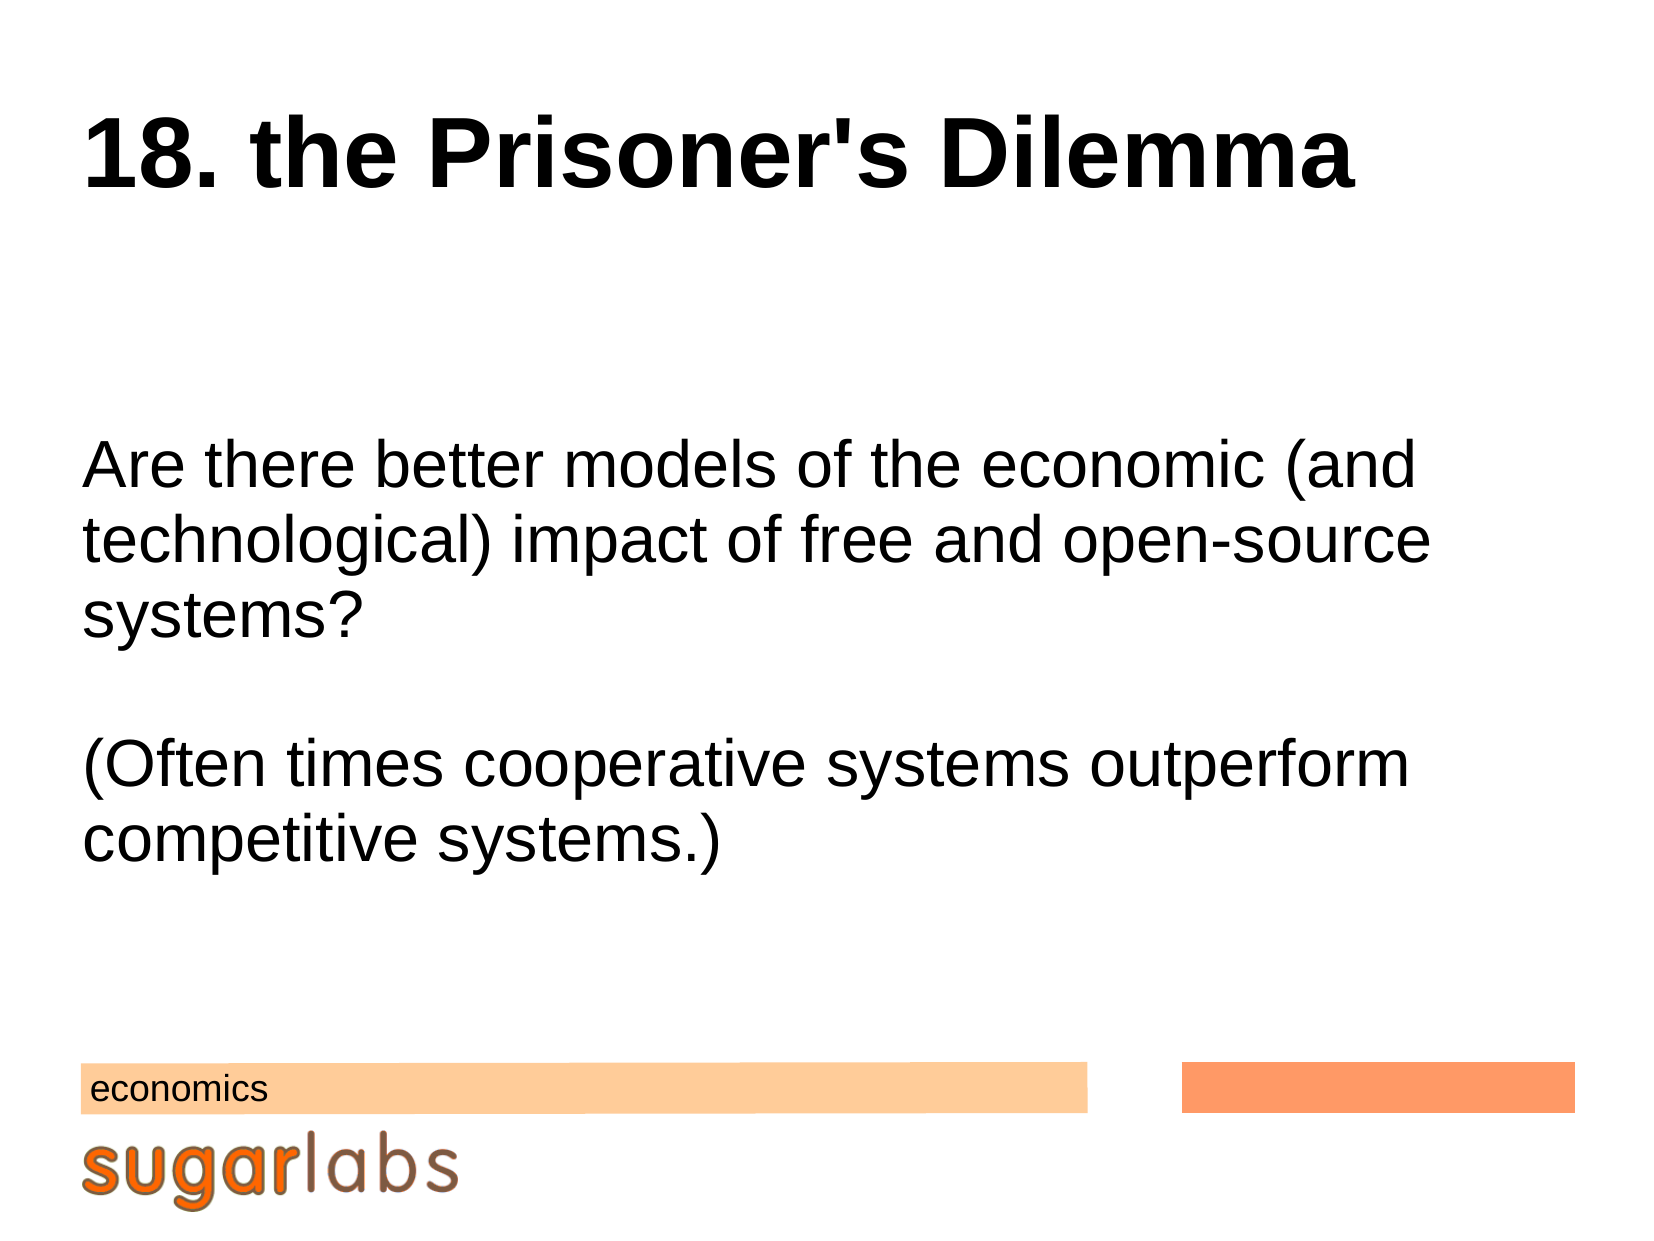

# 18. the Prisoner's Dilemma
Are there better models of the economic (and technological) impact of free and open-source systems?
(Often times cooperative systems outperform competitive systems.)
economics